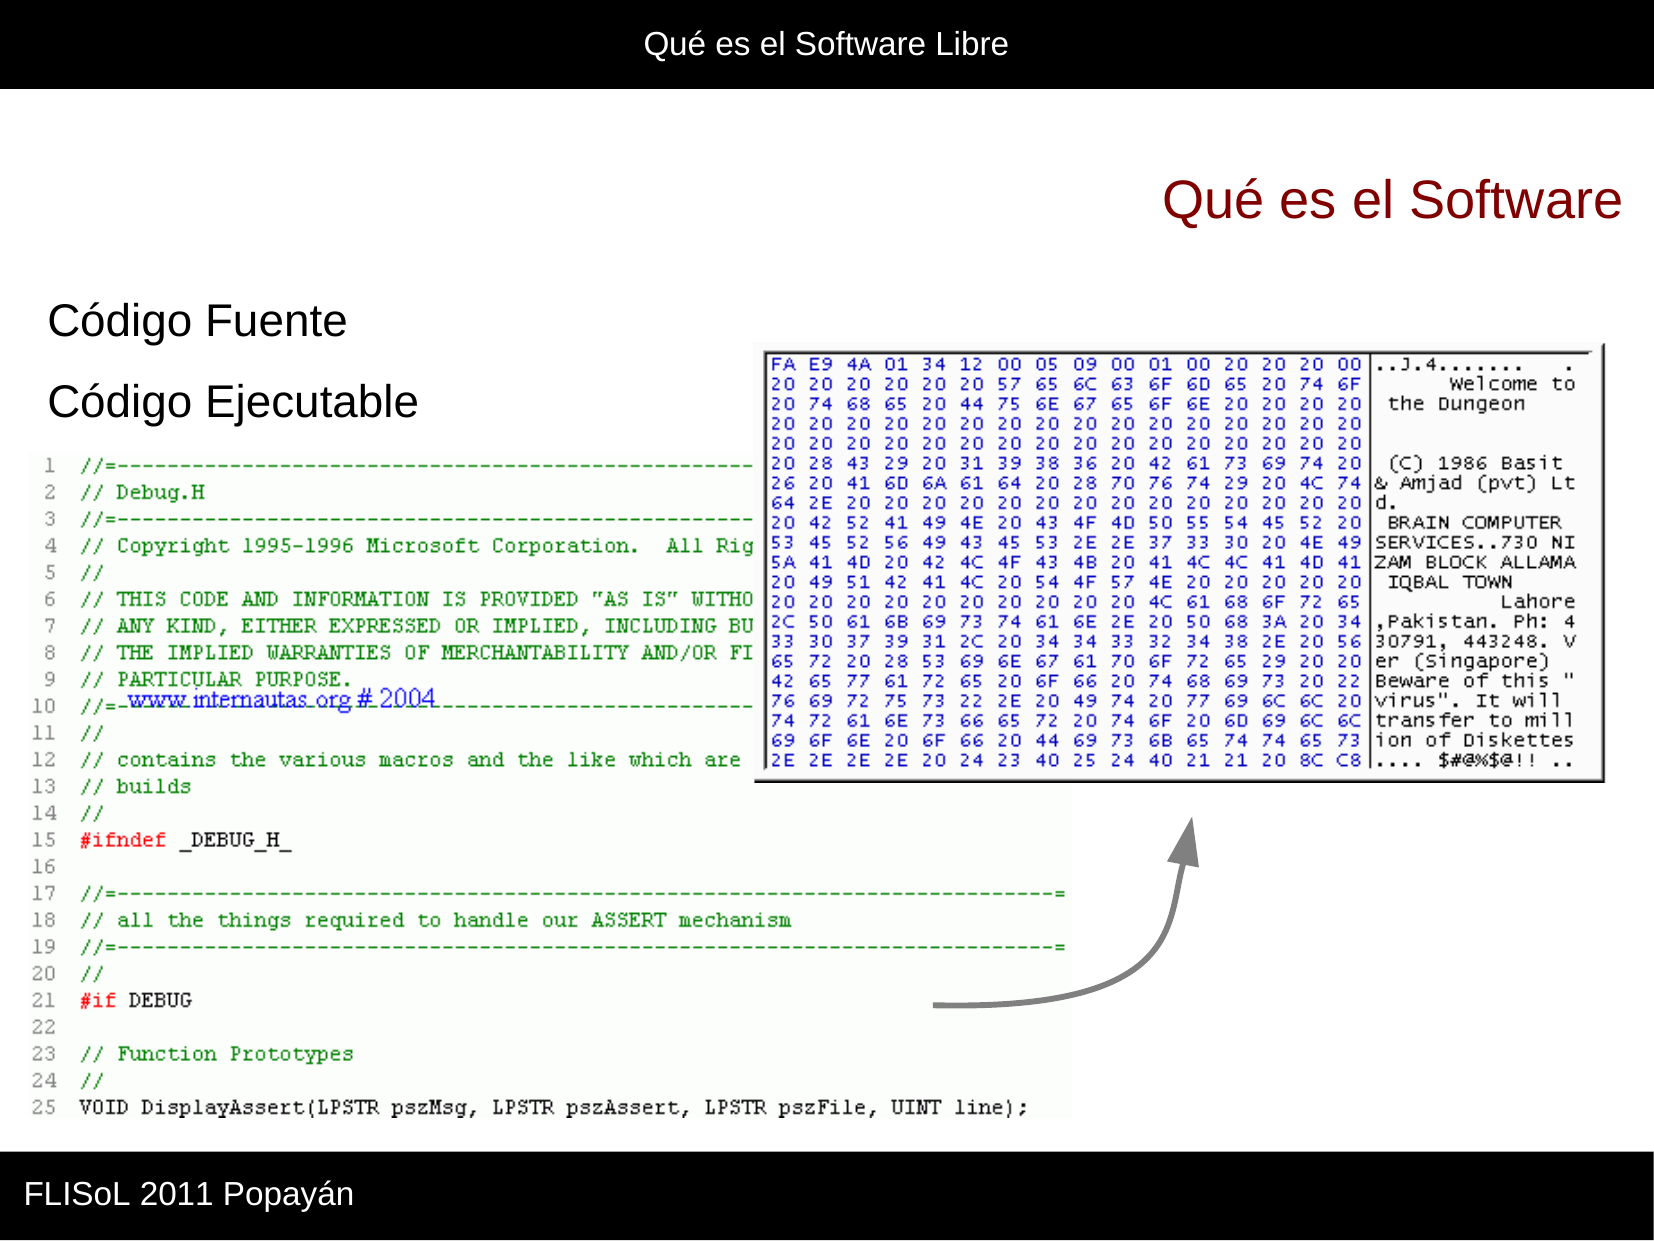

# Qué es el Software
Código Fuente
Código Ejecutable